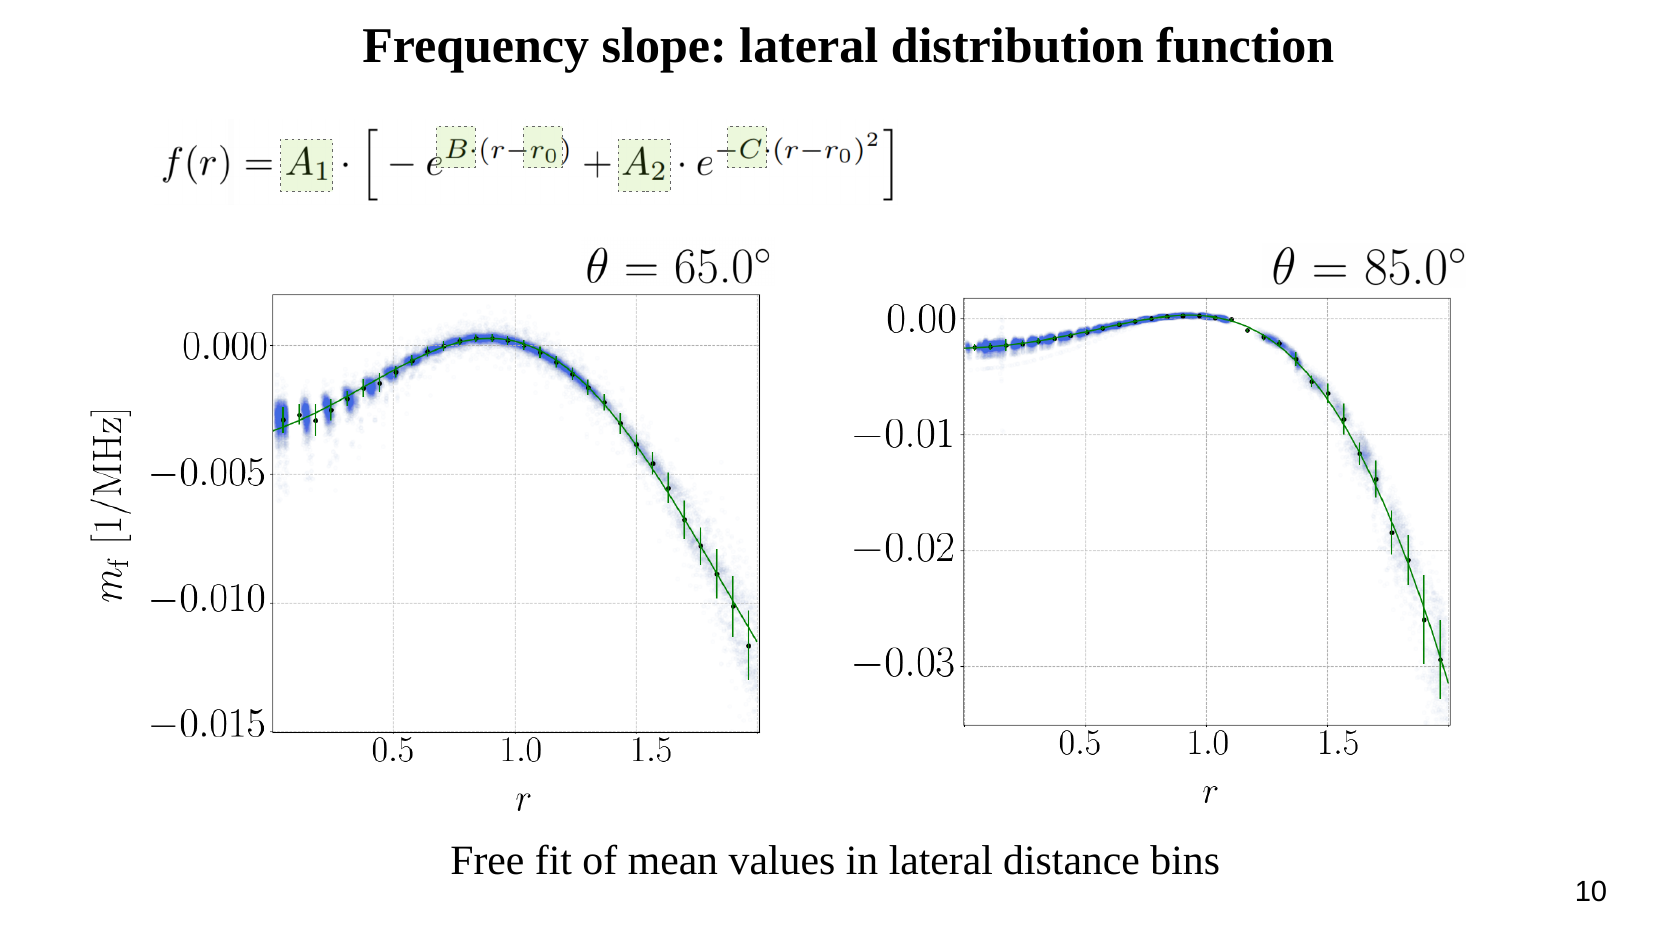

Frequency slope: lateral distribution function
Free fit of mean values in lateral distance bins